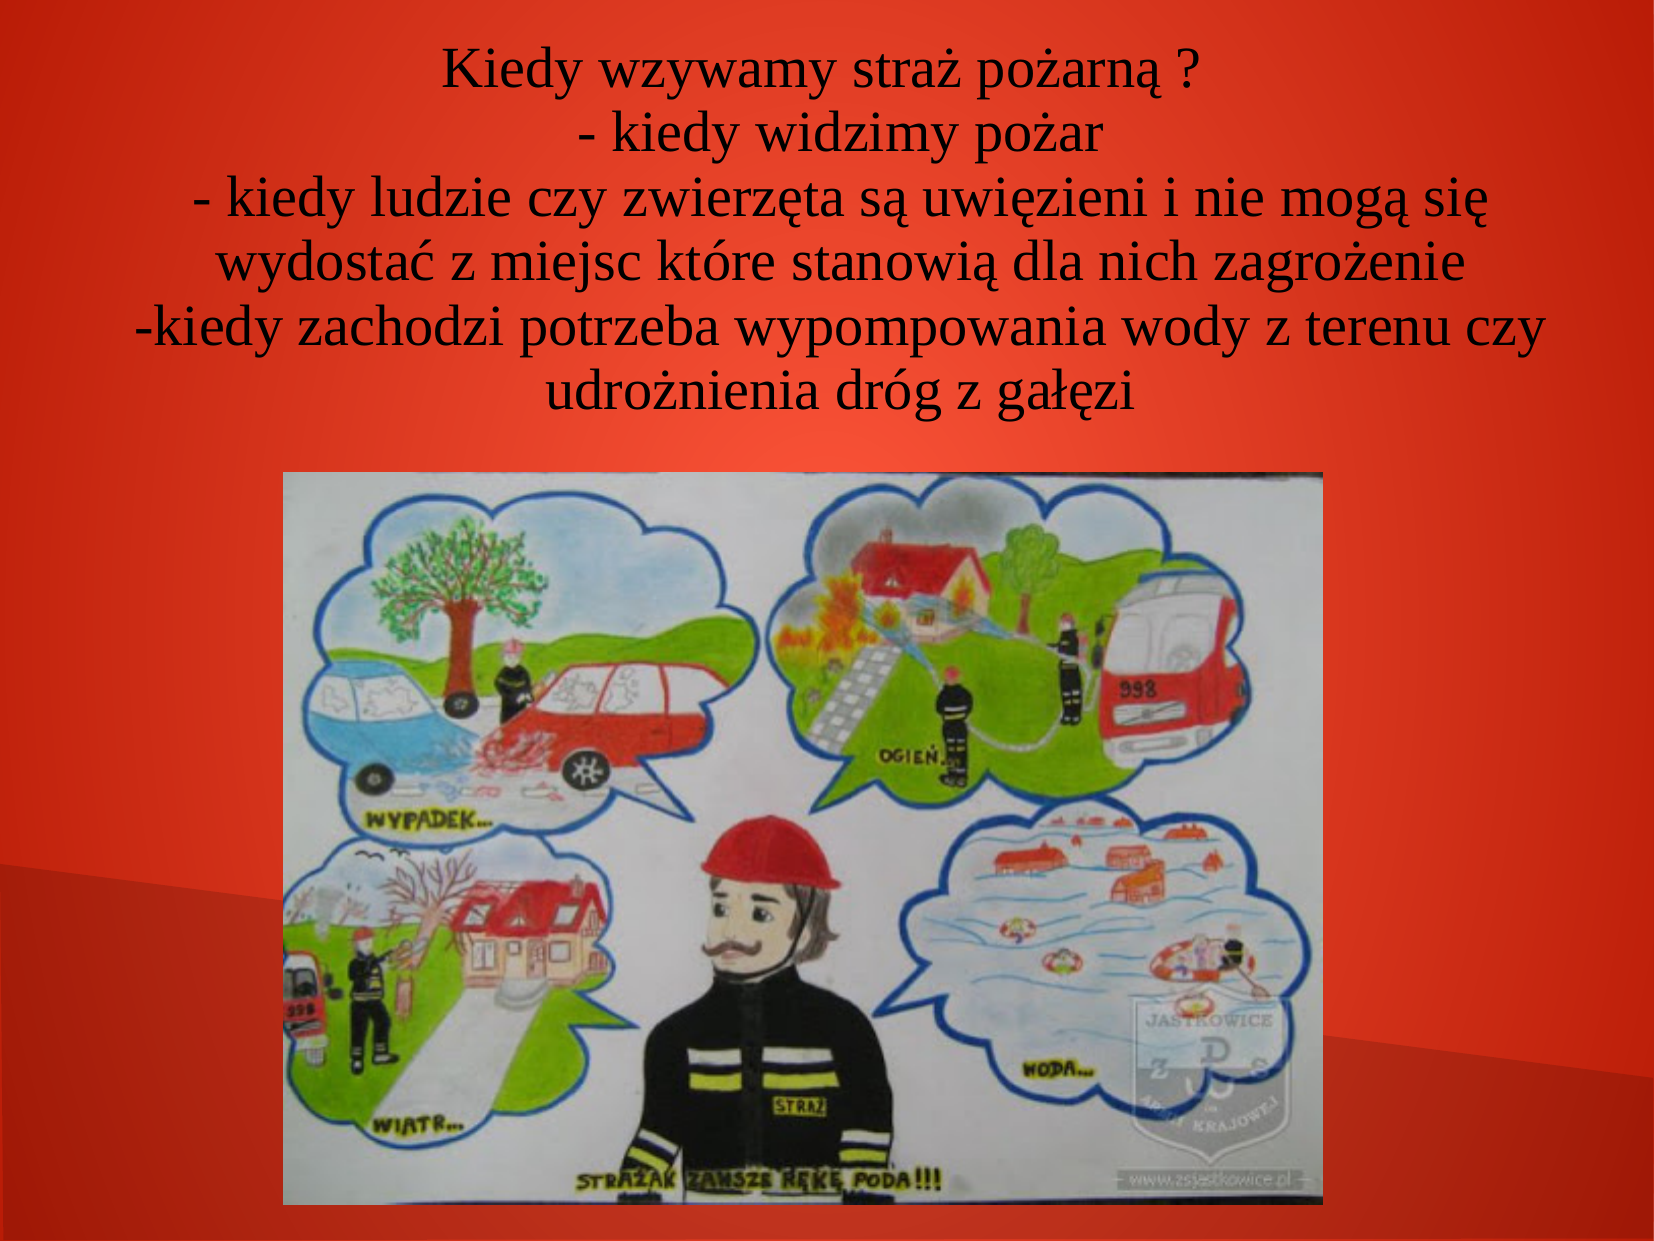

# Kiedy wzywamy straż pożarną ? - kiedy widzimy pożar - kiedy ludzie czy zwierzęta są uwięzieni i nie mogą się wydostać z miejsc które stanowią dla nich zagrożenie -kiedy zachodzi potrzeba wypompowania wody z terenu czy udrożnienia dróg z gałęzi